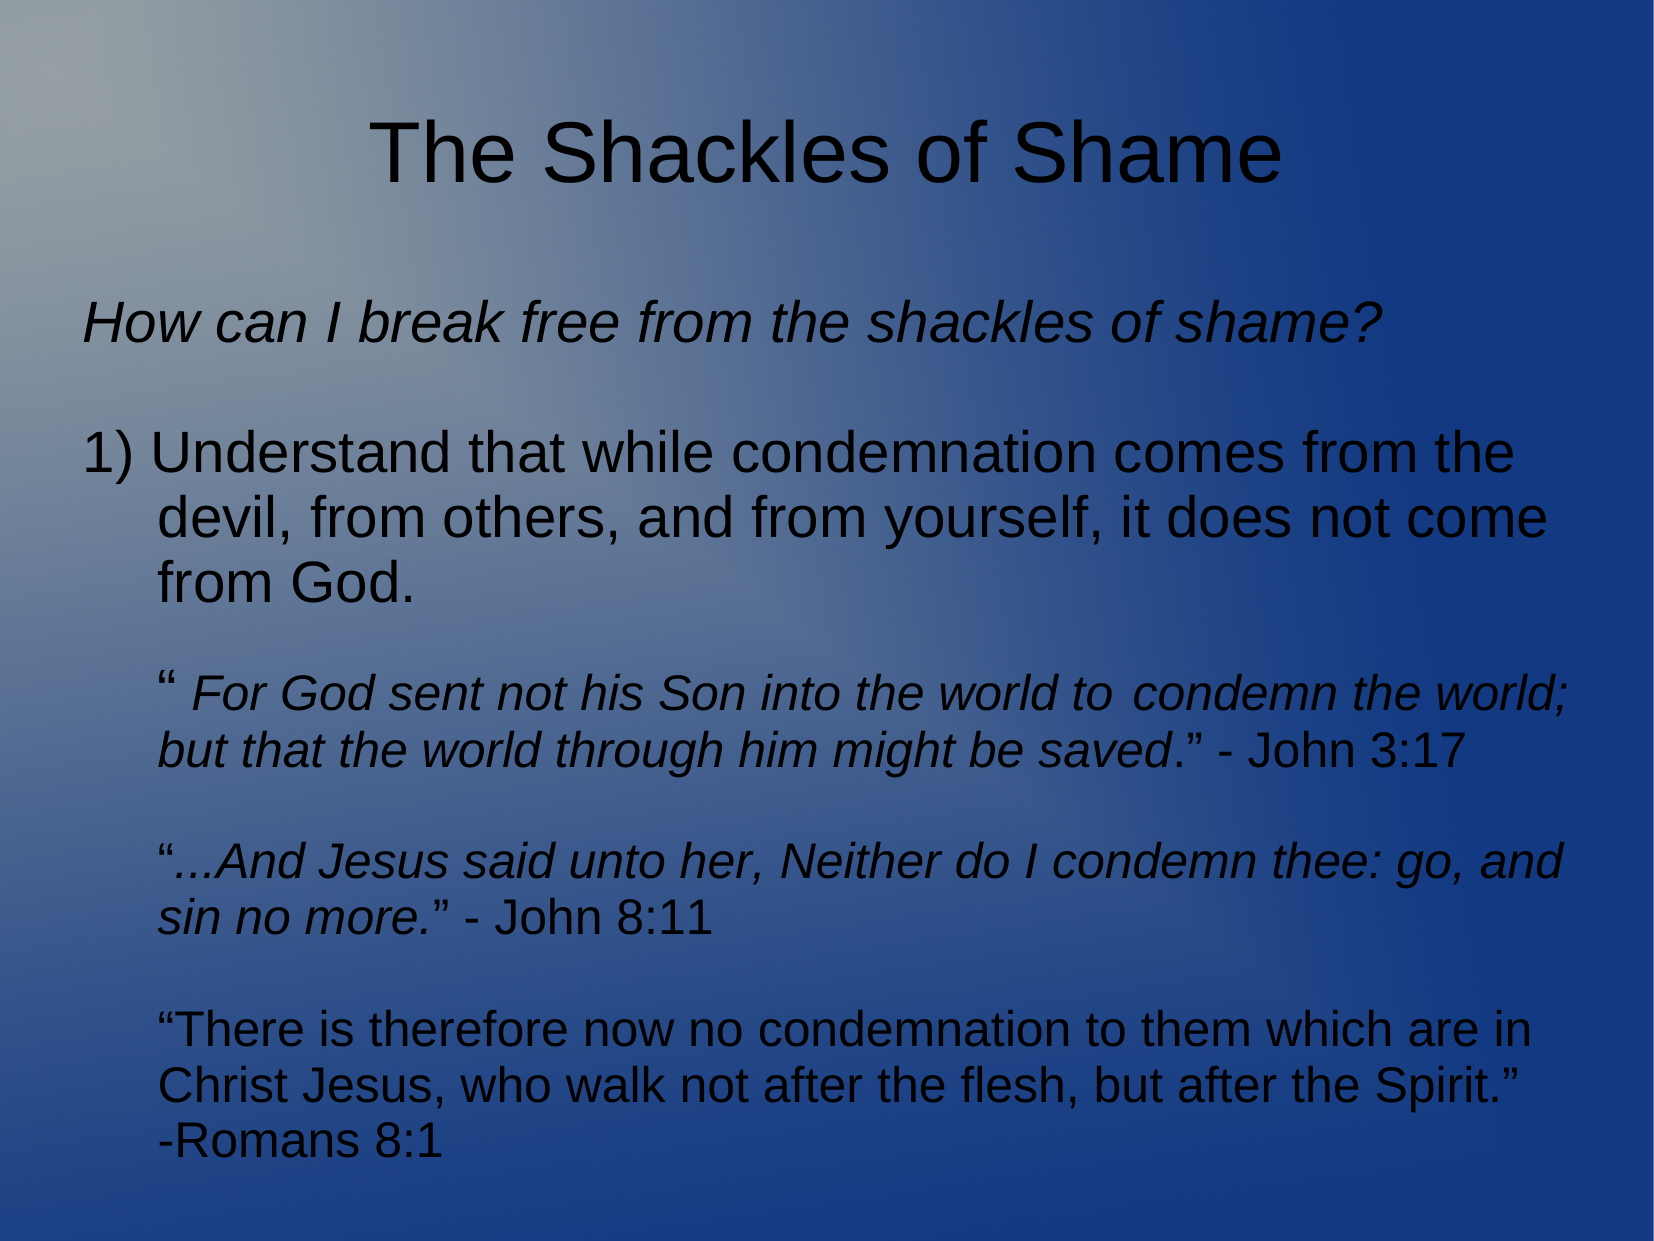

# The Shackles of Shame
How can I break free from the shackles of shame?
1) Understand that while condemnation comes from the 	devil, from others, and from yourself, it does not come 	from God.
 	“ For God sent not his Son into the world to 	condemn the world; 	but that the world through him might be saved.” - John 3:17
	“...And Jesus said unto her, Neither do I condemn thee: go, and 	sin no more.” - John 8:11
	“There is therefore now no condemnation to them which are in 	Christ Jesus, who walk not after the flesh, but after the Spirit.”
	-Romans 8:1